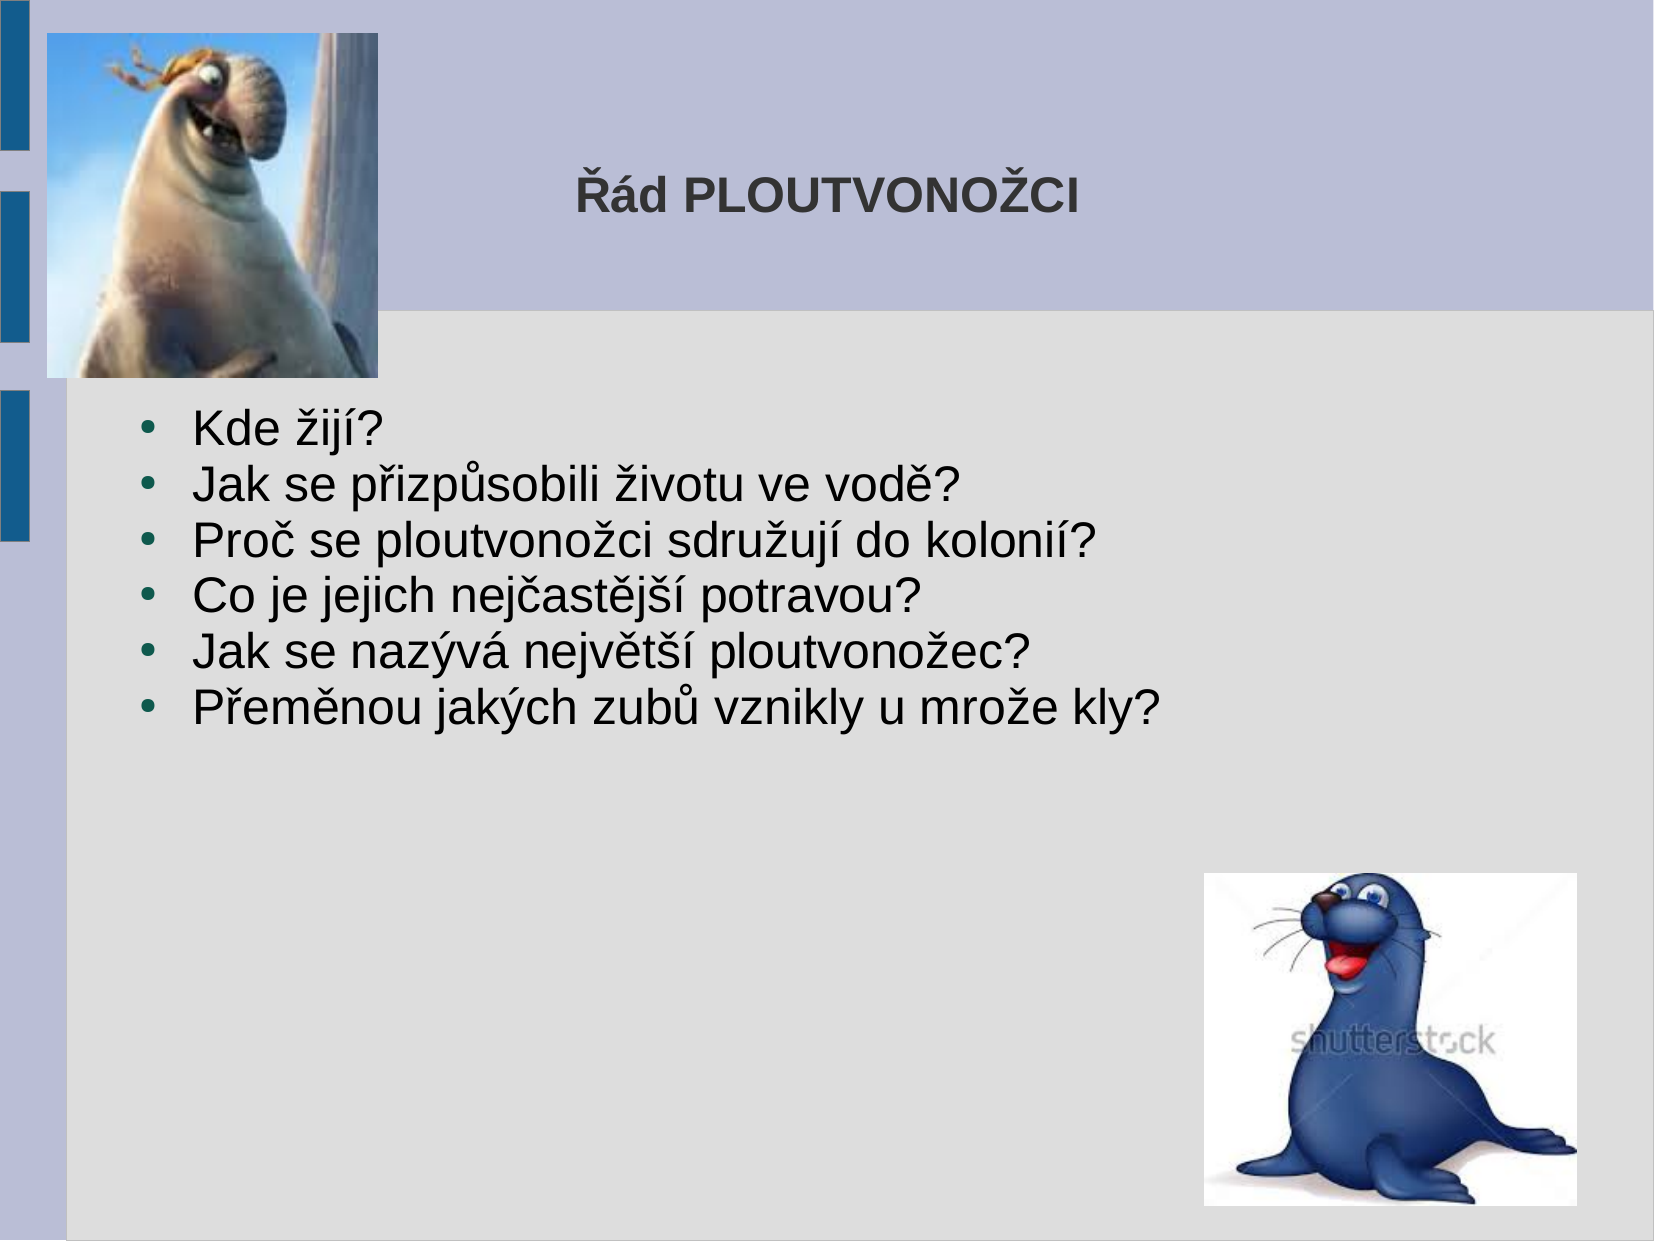

# Řád PLOUTVONOŽCI
Kde žijí?
Jak se přizpůsobili životu ve vodě?
Proč se ploutvonožci sdružují do kolonií?
Co je jejich nejčastější potravou?
Jak se nazývá největší ploutvonožec?
Přeměnou jakých zubů vznikly u mrože kly?